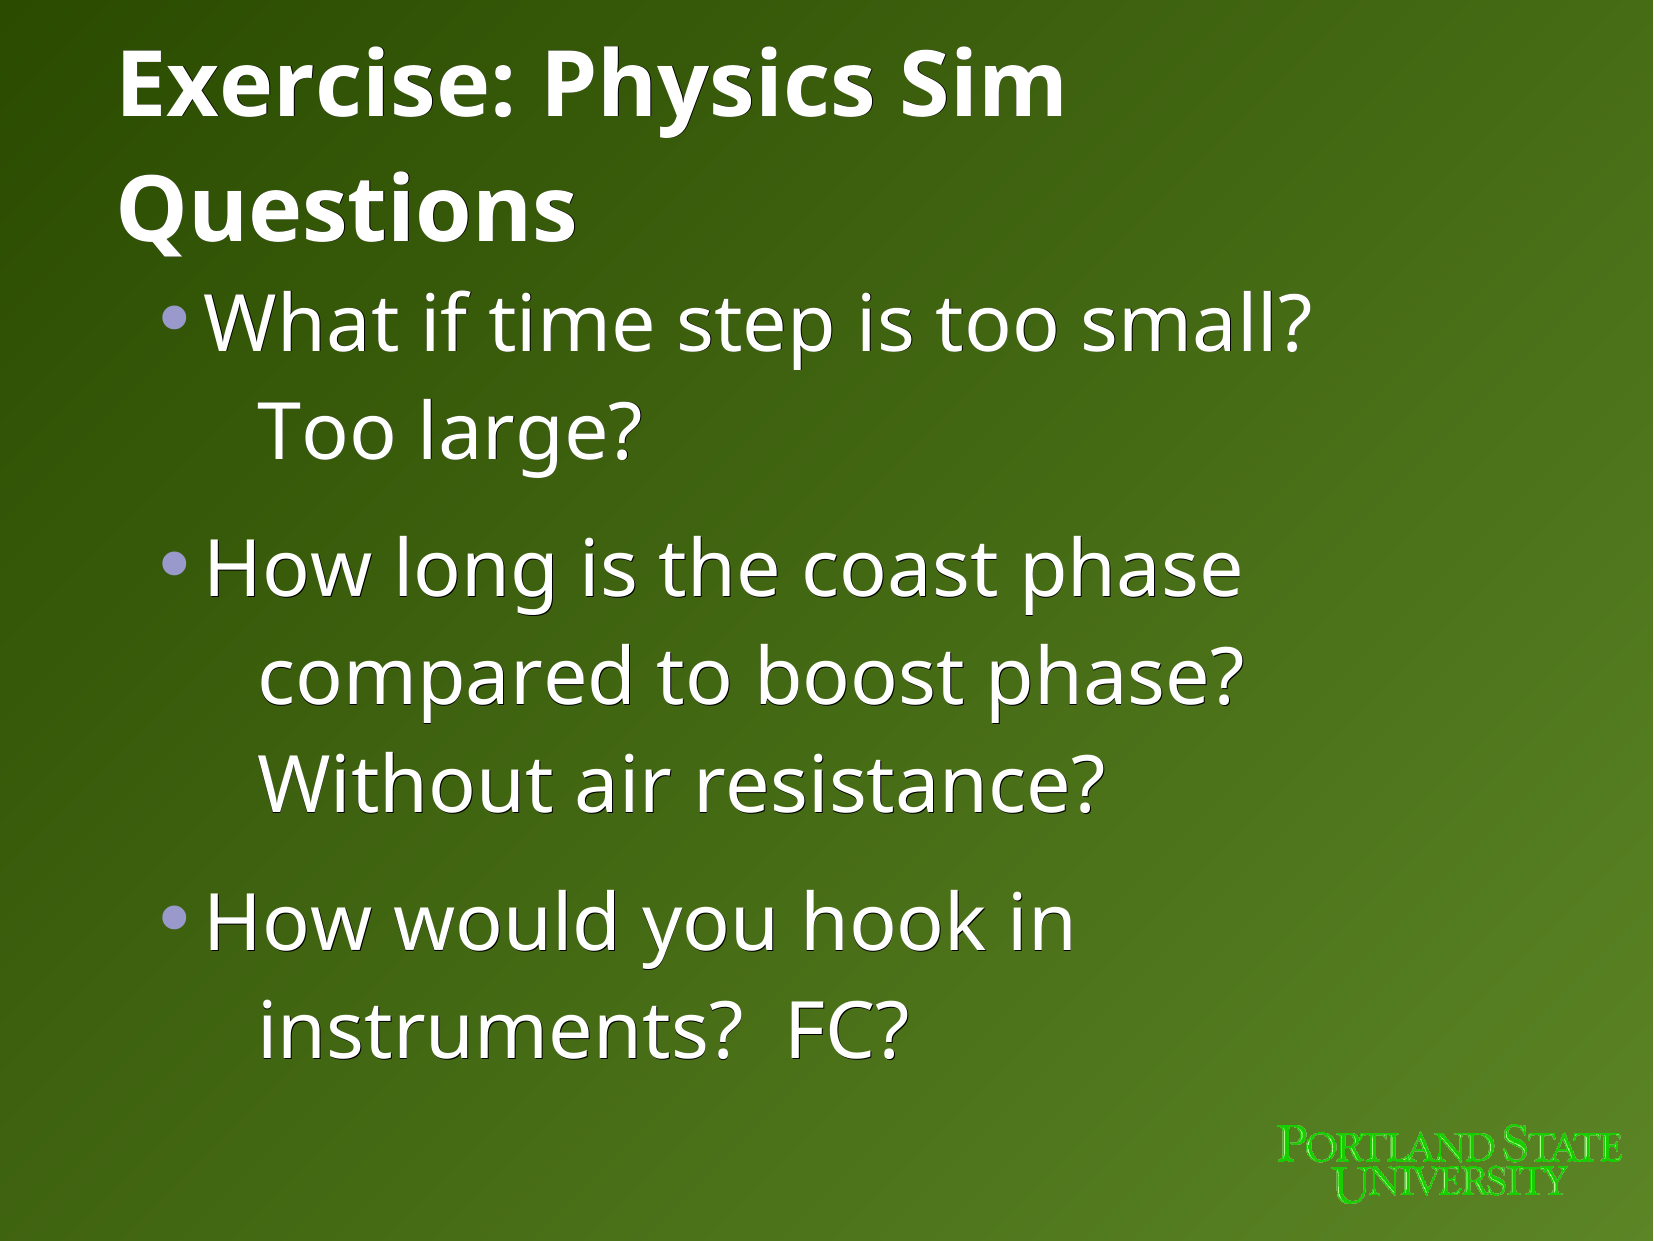

# Exercise: Physics Sim Questions
What if time step is too small?
Too large?
How long is the coast phase compared to boost phase?
Without air resistance?
How would you hook in instruments? FC?